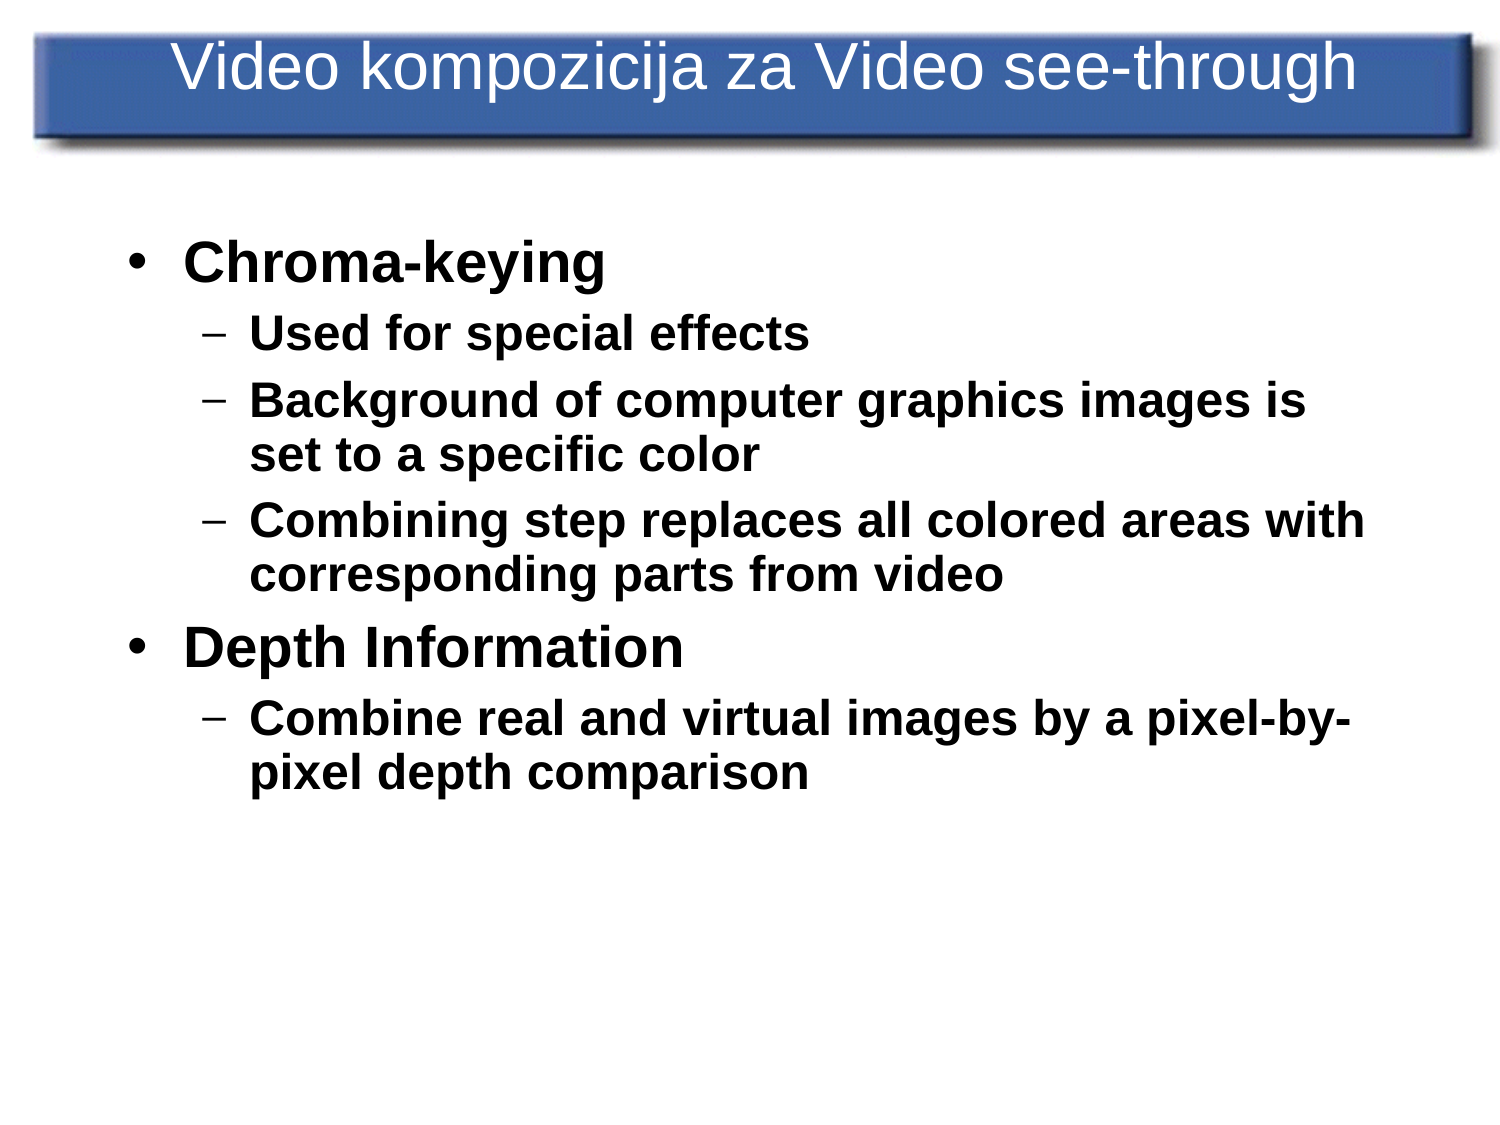

# Video kompozicija za Video see-through
Chroma-keying
Used for special effects
Background of computer graphics images is set to a specific color
Combining step replaces all colored areas with corresponding parts from video
Depth Information
Combine real and virtual images by a pixel-by-pixel depth comparison